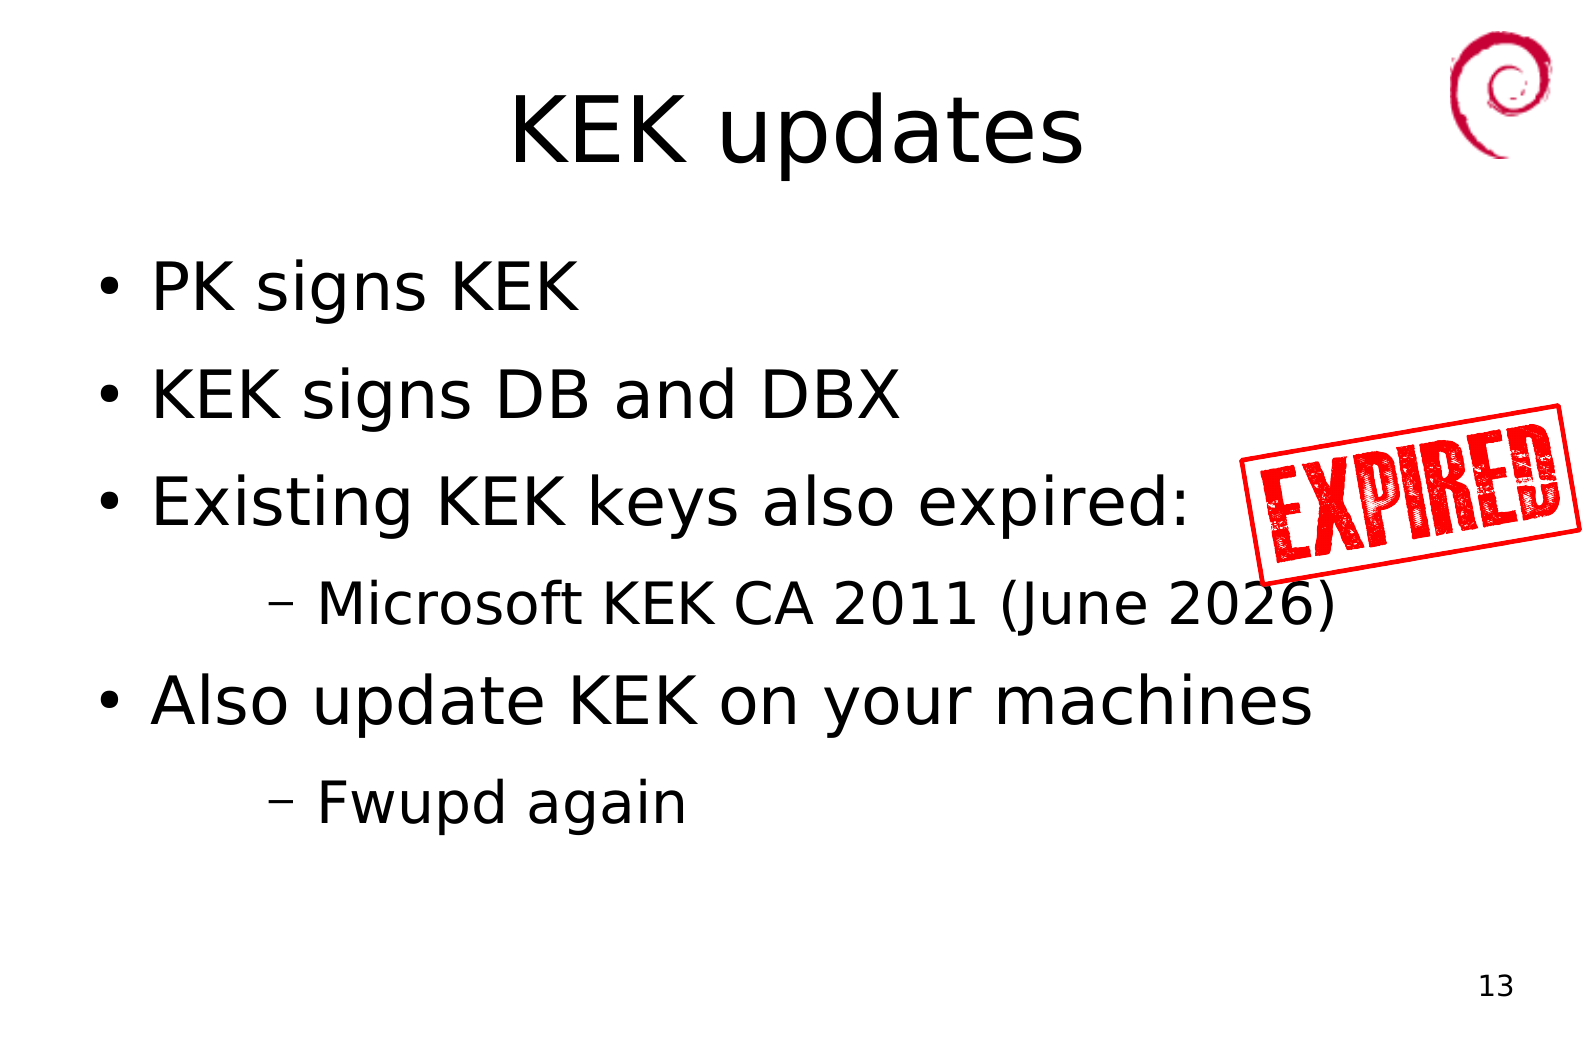

# KEK updates
PK signs KEK
KEK signs DB and DBX
Existing KEK keys also expired:
Microsoft KEK CA 2011 (June 2026)
Also update KEK on your machines
Fwupd again
13